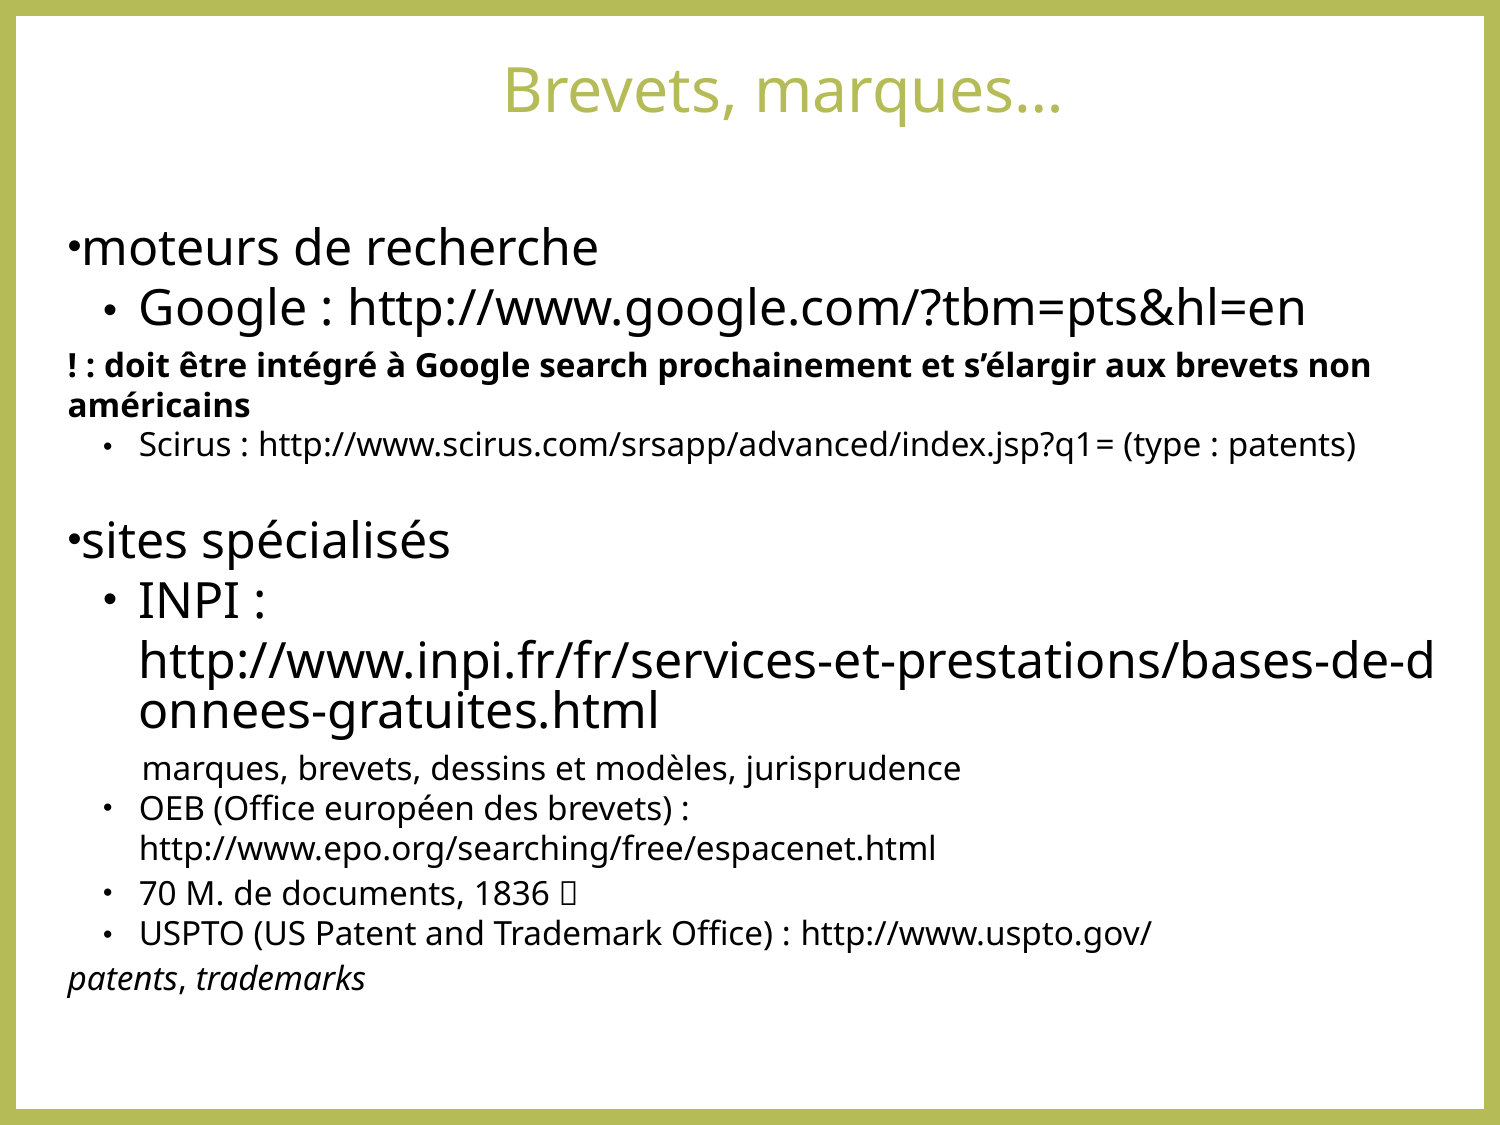

Brevets, marques…
moteurs de recherche
Google : http://www.google.com/?tbm=pts&hl=en
! : doit être intégré à Google search prochainement et s’élargir aux brevets non américains
Scirus : http://www.scirus.com/srsapp/advanced/index.jsp?q1= (type : patents)
sites spécialisés
INPI : http://www.inpi.fr/fr/services-et-prestations/bases-de-donnees-gratuites.html
	marques, brevets, dessins et modèles, jurisprudence
OEB (Office européen des brevets) : http://www.epo.org/searching/free/espacenet.html
70 M. de documents, 1836 
USPTO (US Patent and Trademark Office) : http://www.uspto.gov/
patents, trademarks